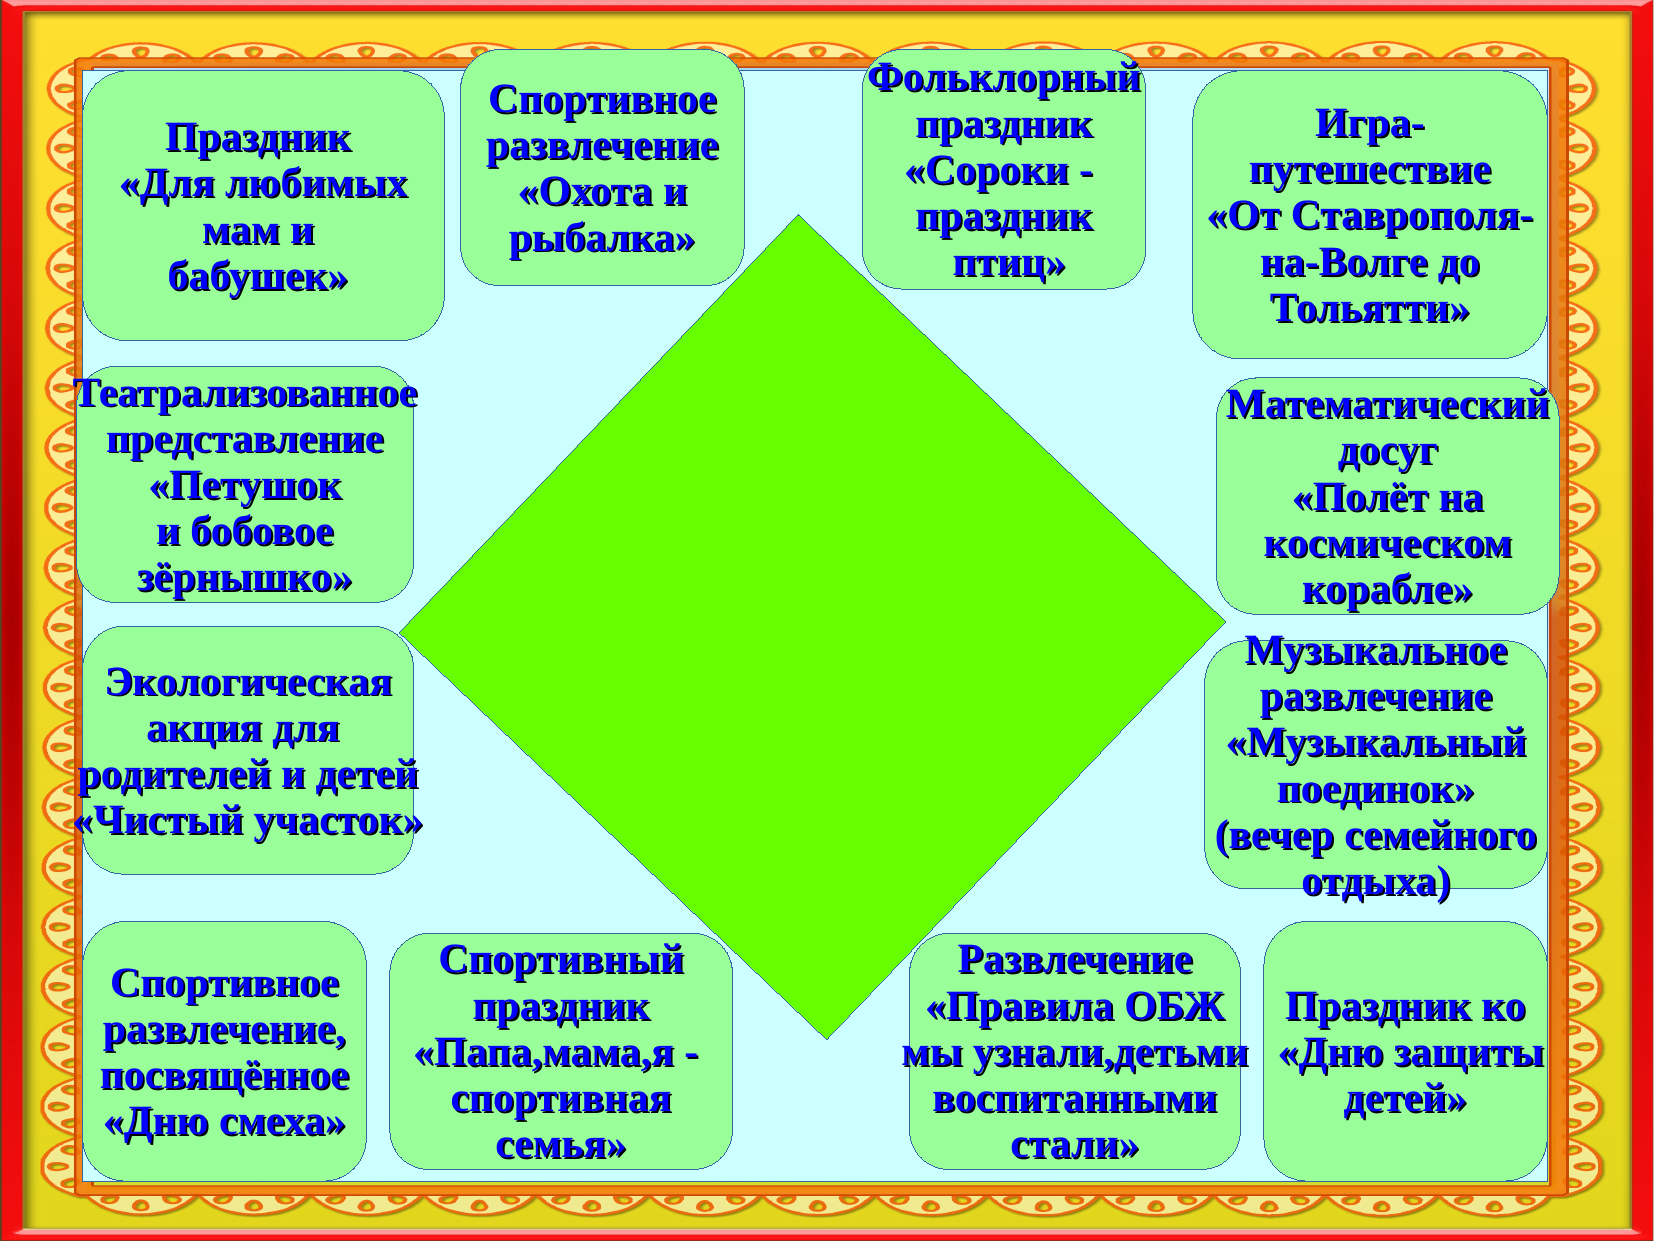

#
Спортивное
развлечение
«Охота и
рыбалка»
Фольклорный
праздник
«Сороки -
праздник
 птиц»
Праздник
«Для любимых
мам и
бабушек»
Игра-
путешествие
«От Ставрополя-
на-Волге до
Тольятти»
Театрализованное
представление
«Петушок
и бобовое
зёрнышко»
Математический
досуг
«Полёт на
космическом
корабле»
Экологическая
акция для
родителей и детей
«Чистый участок»
Музыкальное
развлечение
«Музыкальный
поединок»
(вечер семейного
отдыха)
Спортивное
развлечение,
посвящённое
«Дню смеха»
Праздник ко
 «Дню защиты
детей»
Спортивный
праздник
«Папа,мама,я -
спортивная
семья»
Развлечение
«Правила ОБЖ
мы узнали,детьми
воспитанными
стали»